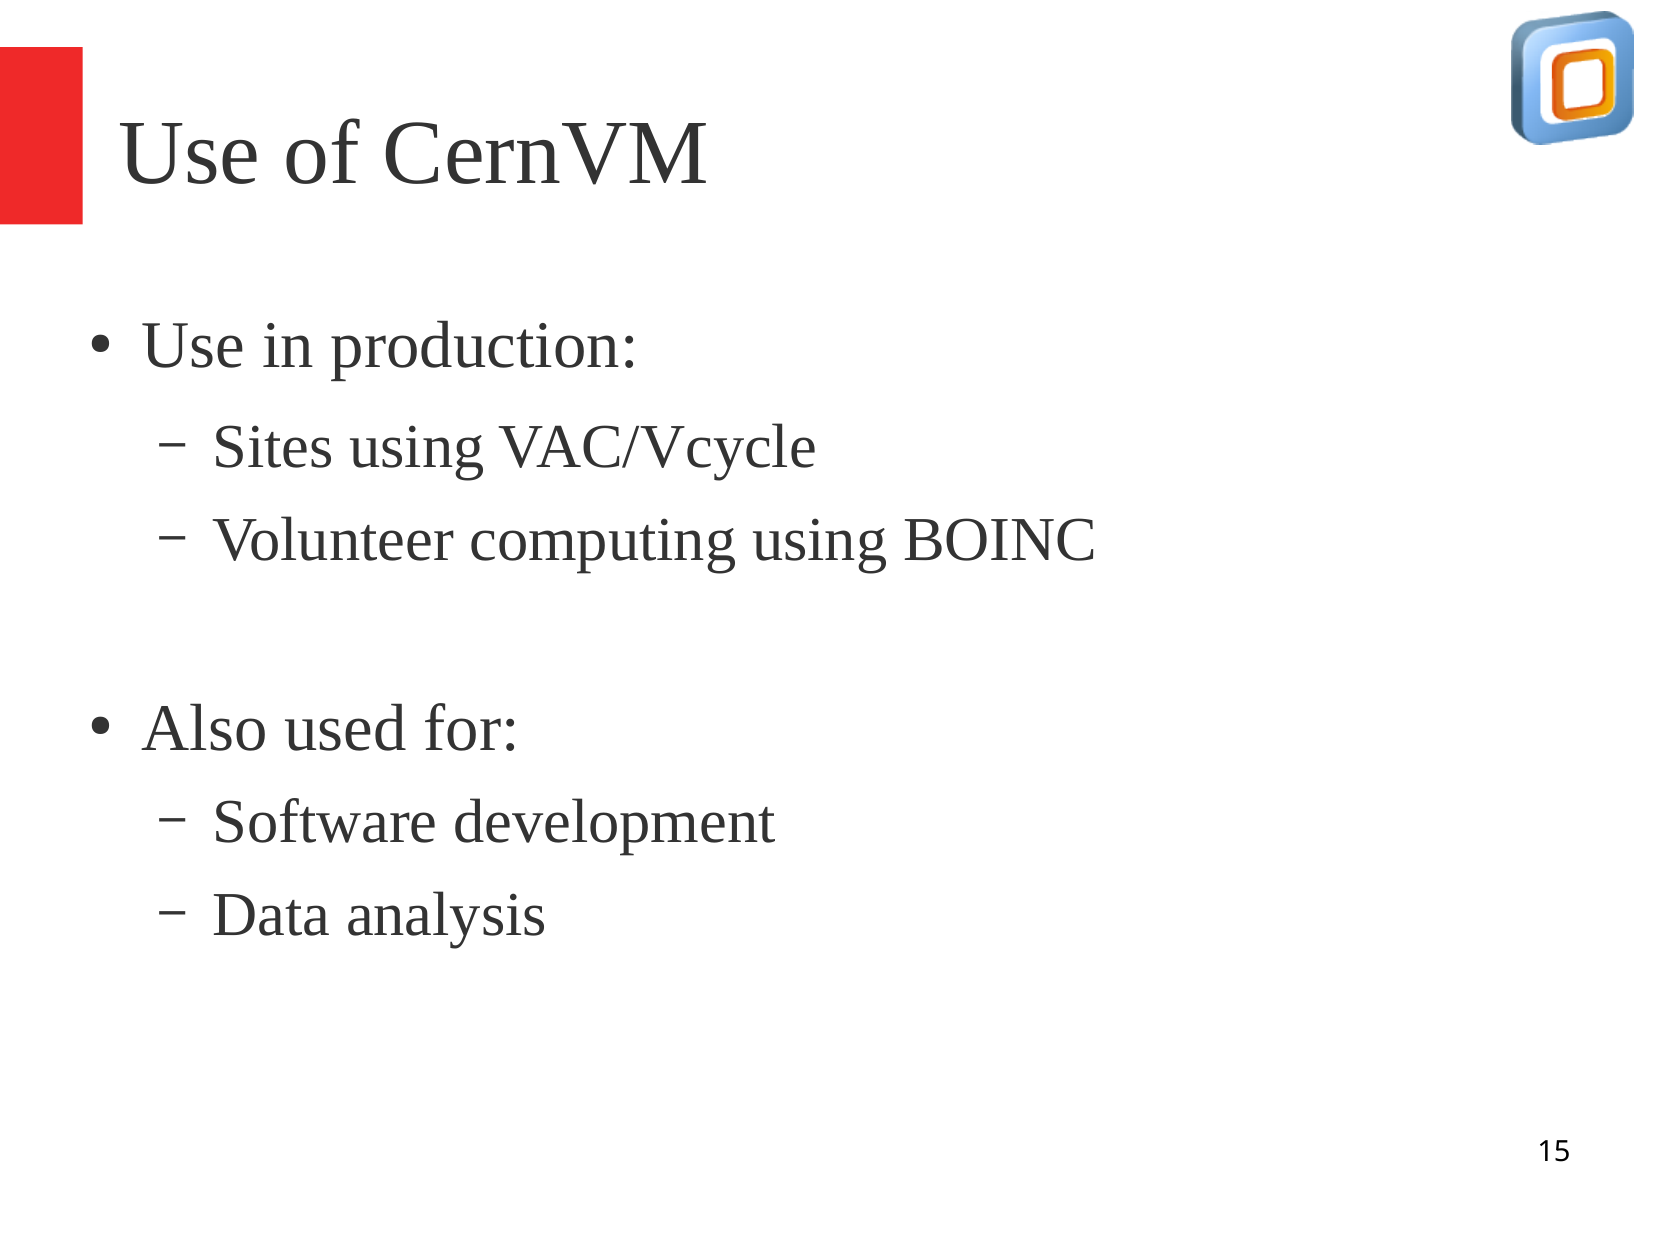

# Use of CernVM
Use in production:
Sites using VAC/Vcycle
Volunteer computing using BOINC
Also used for:
Software development
Data analysis
15